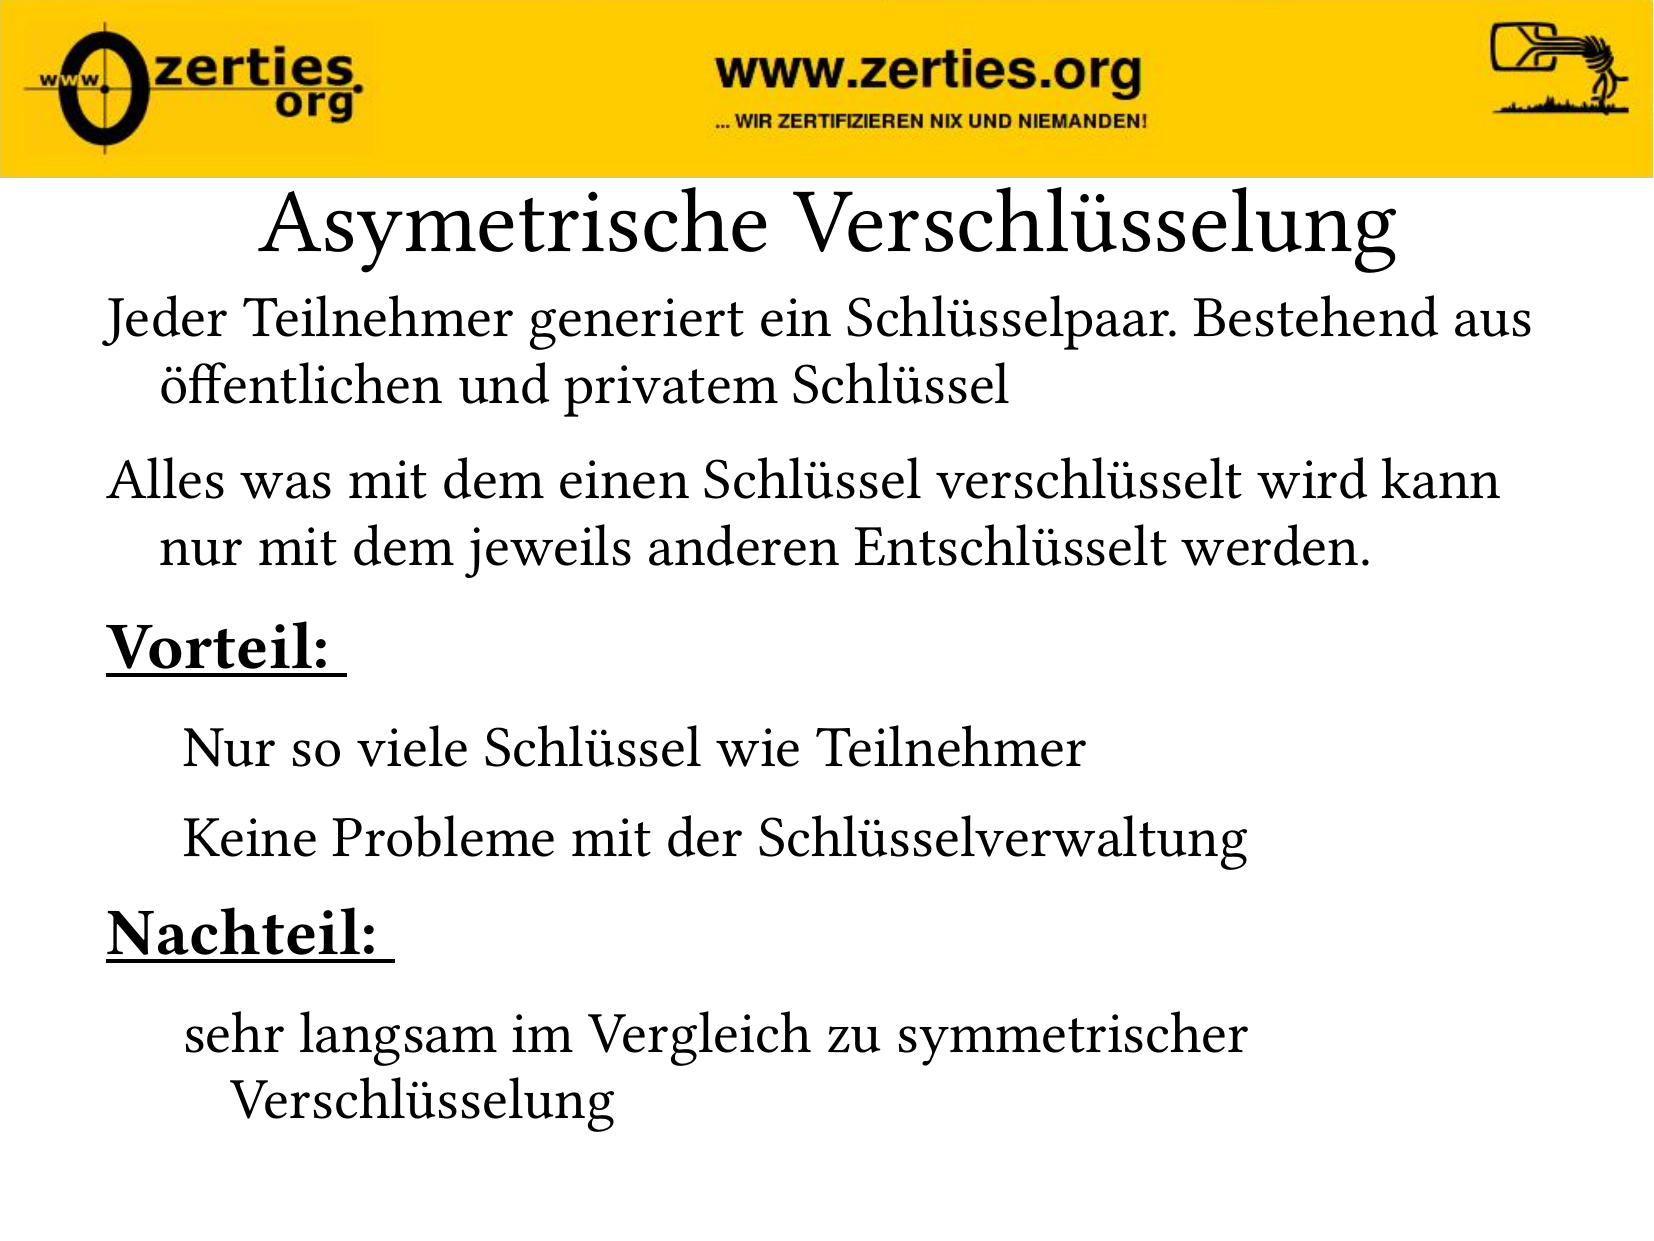

# Asymetrische Verschlüsselung
Jeder Teilnehmer generiert ein Schlüsselpaar. Bestehend aus öffentlichen und privatem Schlüssel
Alles was mit dem einen Schlüssel verschlüsselt wird kann nur mit dem jeweils anderen Entschlüsselt werden.
Vorteil:
Nur so viele Schlüssel wie Teilnehmer
Keine Probleme mit der Schlüsselverwaltung
Nachteil:
sehr langsam im Vergleich zu symmetrischer Verschlüsselung